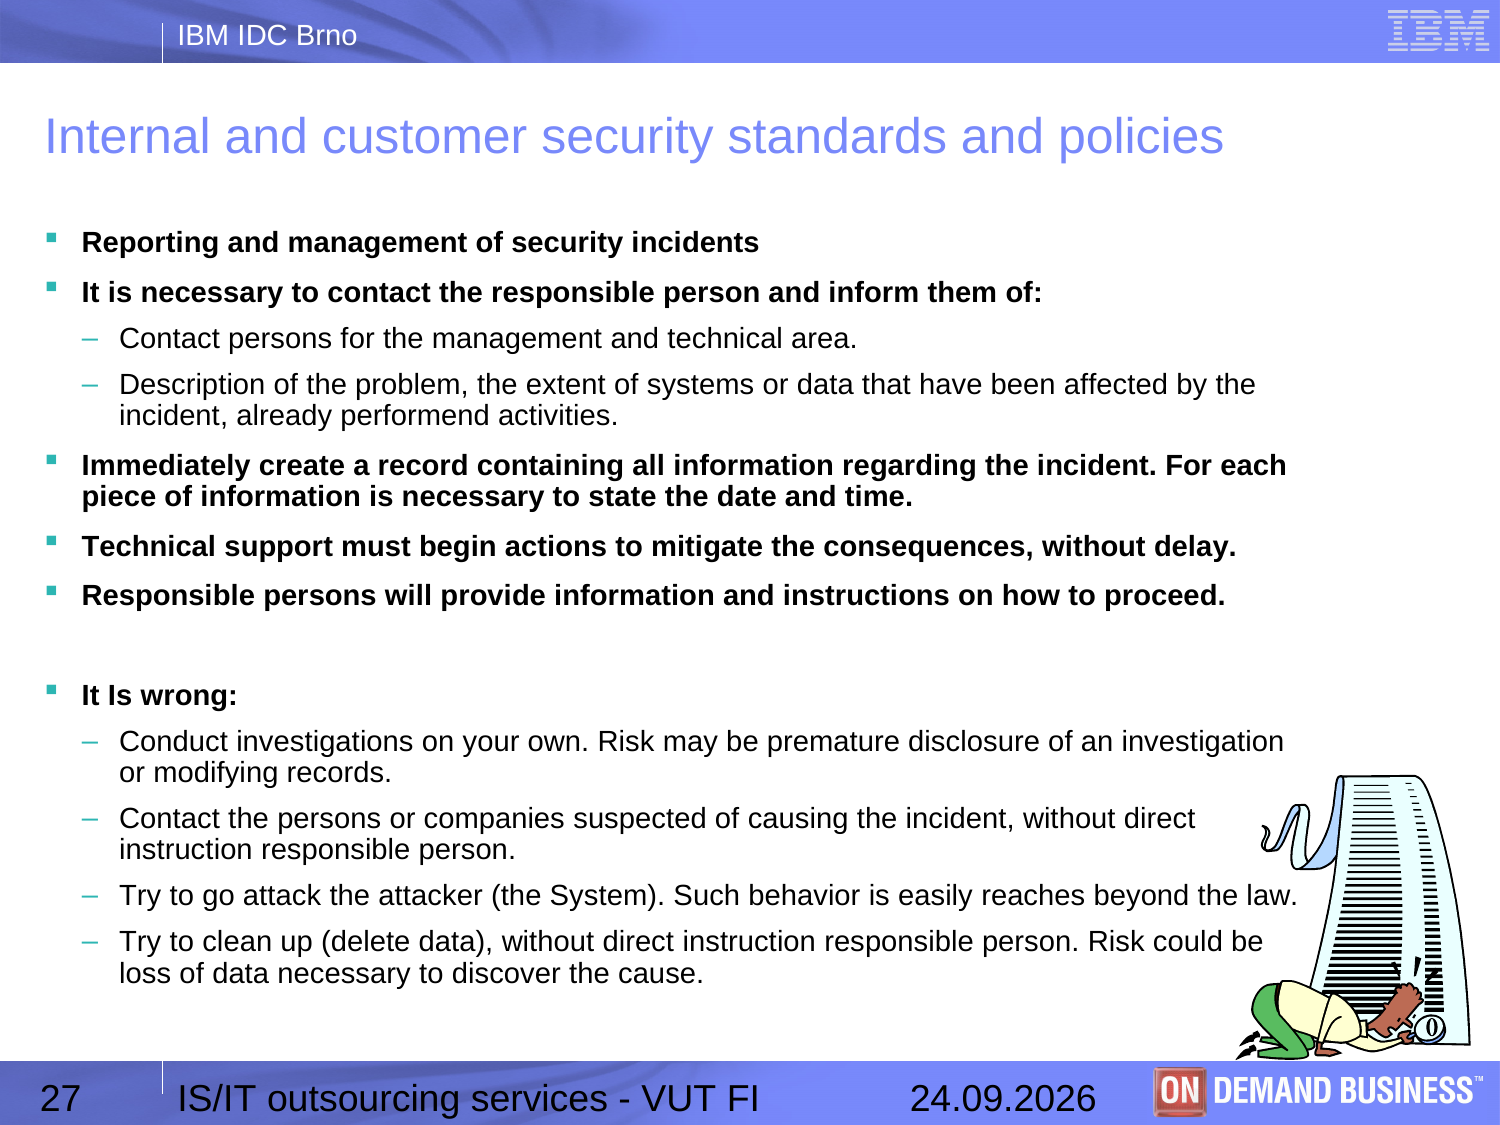

# Internal and customer security standards and policies
Reporting and management of security incidents
It is necessary to contact the responsible person and inform them of:
Contact persons for the management and technical area.
Description of the problem, the extent of systems or data that have been affected by the incident, already performend activities.
Immediately create a record containing all information regarding the incident. For each piece of information is necessary to state the date and time.
Technical support must begin actions to mitigate the consequences, without delay.
Responsible persons will provide information and instructions on how to proceed.
It Is wrong:
Conduct investigations on your own. Risk may be premature disclosure of an investigation or modifying records.
Contact the persons or companies suspected of causing the incident, without direct instruction responsible person.
Try to go attack the attacker (the System). Such behavior is easily reaches beyond the law.
Try to clean up (delete data), without direct instruction responsible person. Risk could be loss of data necessary to discover the cause.
27
IS/IT outsourcing services - VUT FI